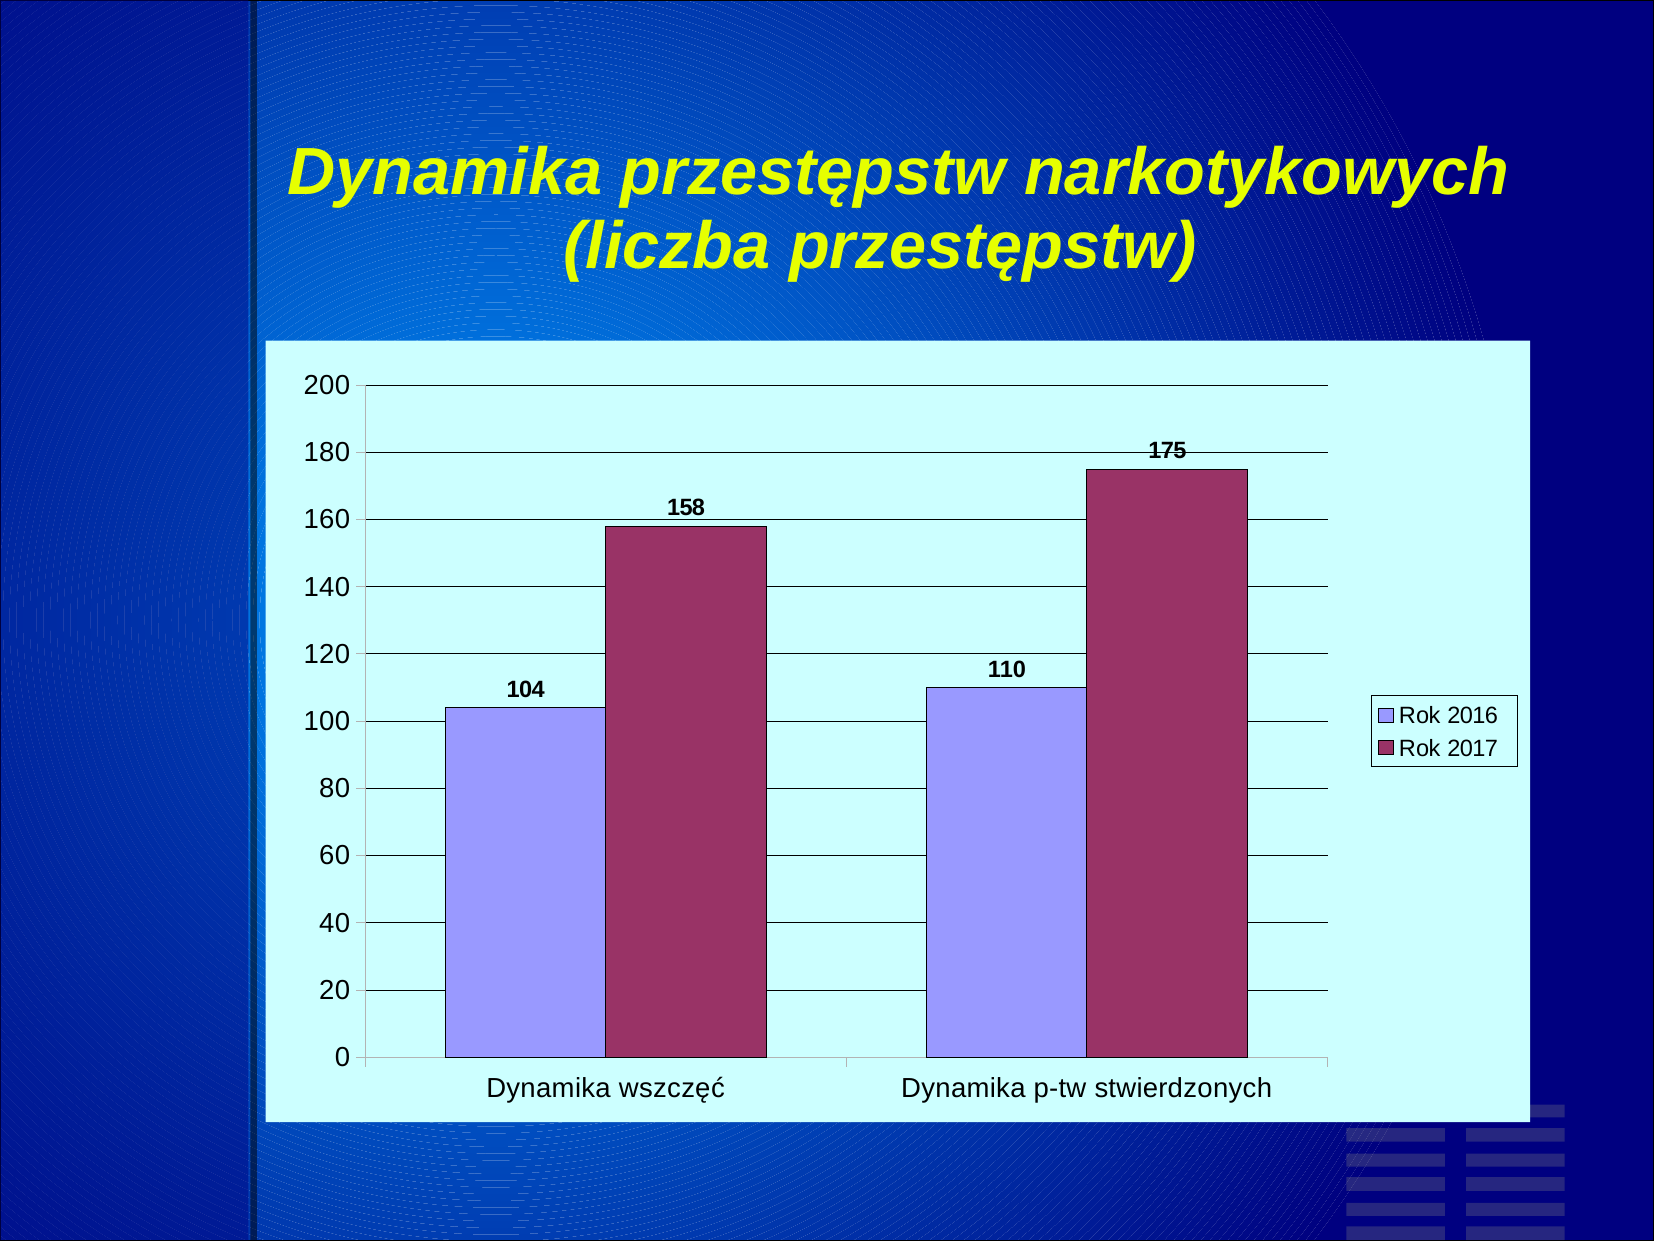

# Dynamika przestępstw narkotykowych (liczba przestępstw)
### Chart
| Category | Rok 2016 | Rok 2017 |
|---|---|---|
| Dynamika wszczęć | 104.0 | 158.0 |
| Dynamika p-tw stwierdzonych | 110.0 | 175.0 |